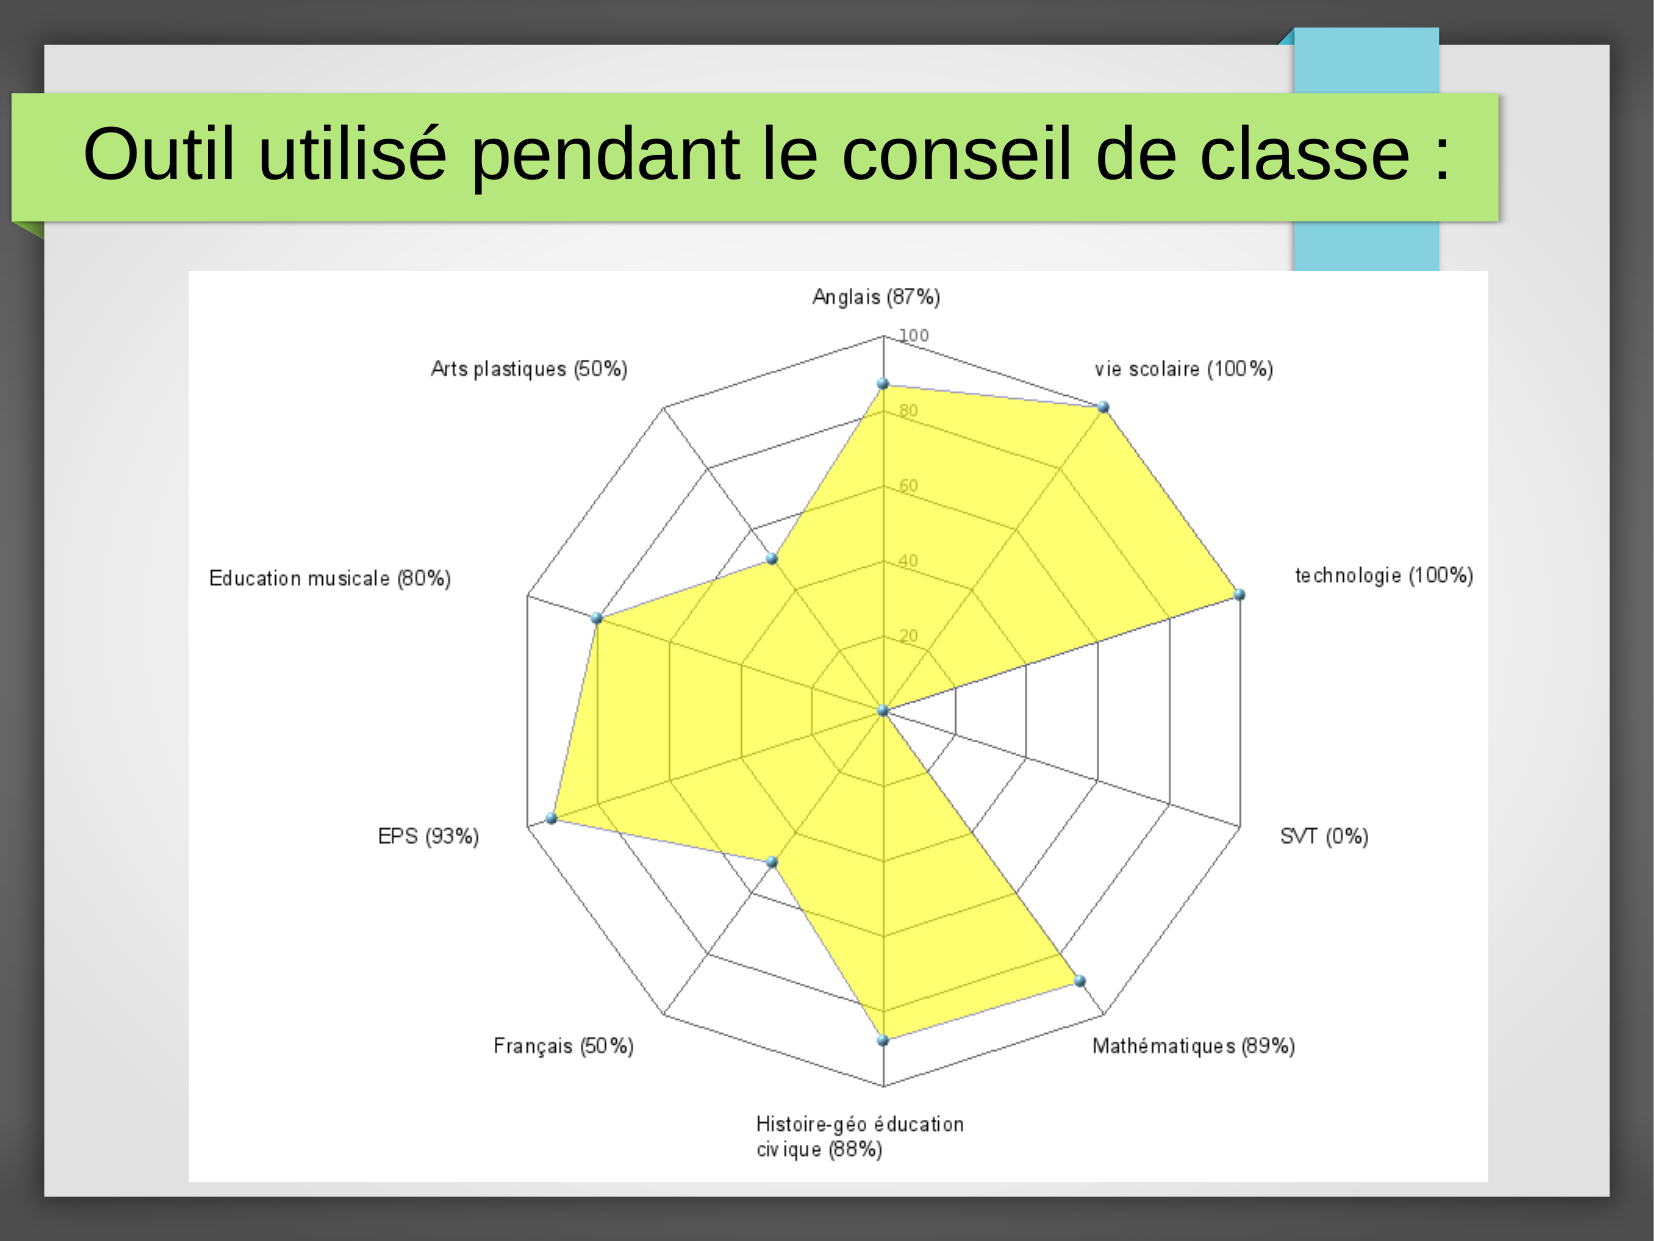

# Outil utilisé pendant le conseil de classe :